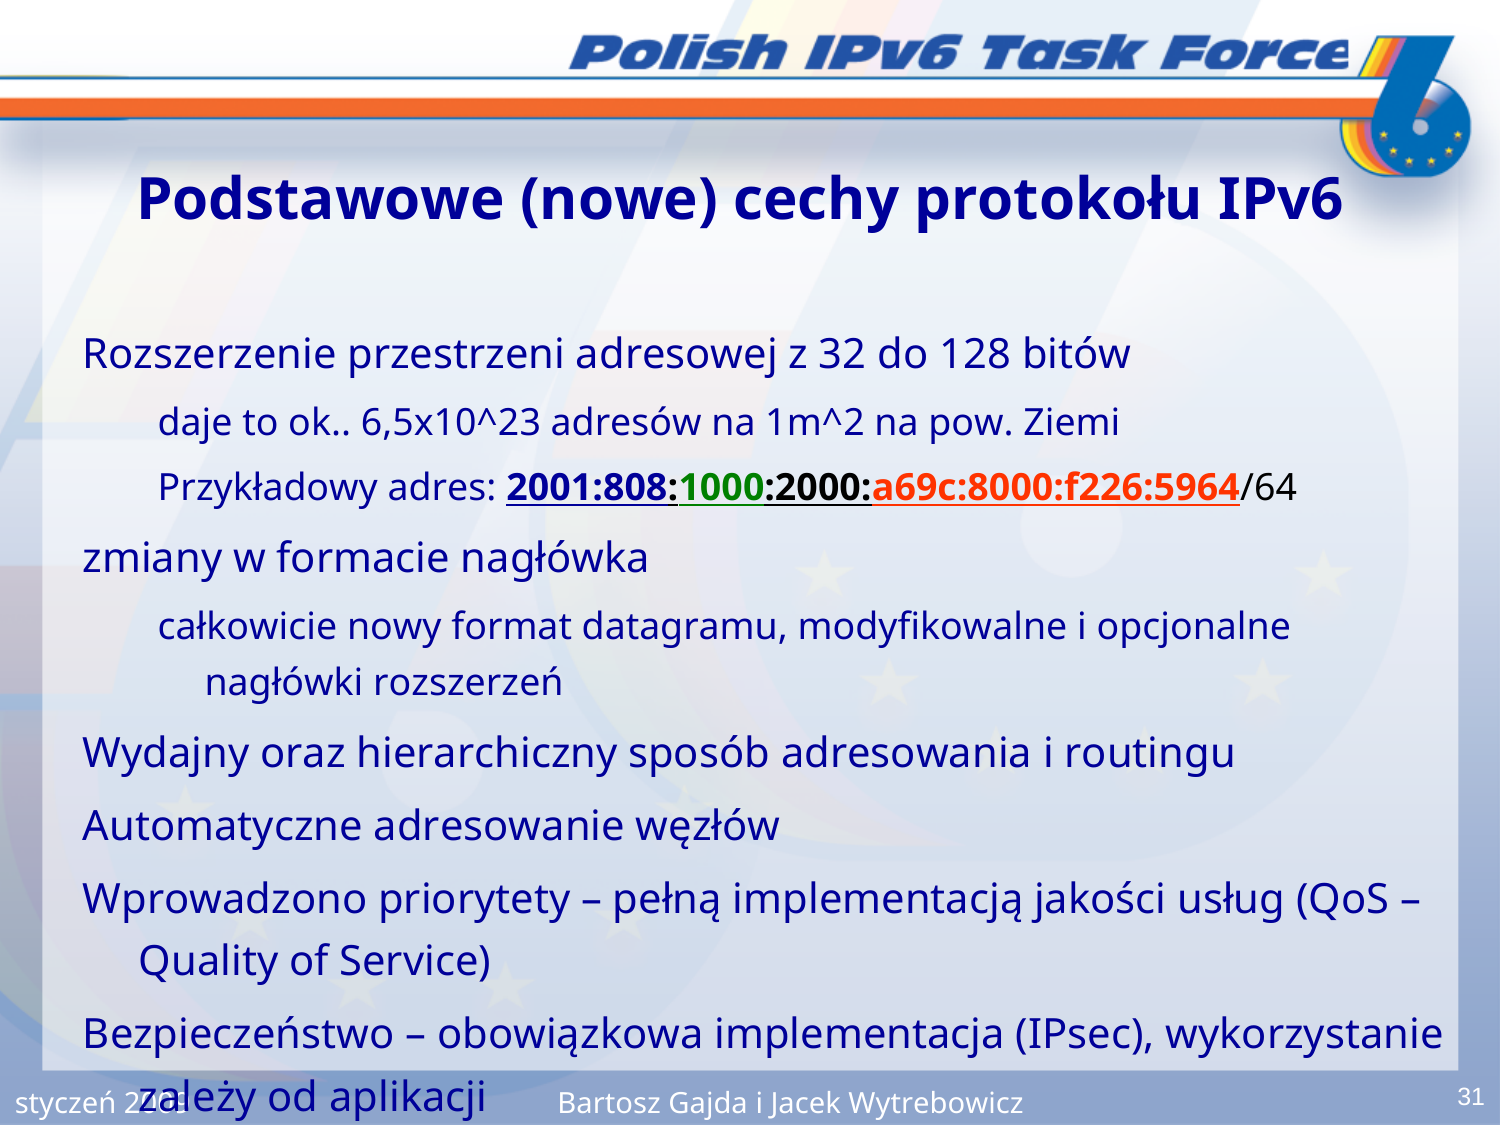

Podstawowe (nowe) cechy protokołu IPv6
Rozszerzenie przestrzeni adresowej z 32 do 128 bitów
daje to ok.. 6,5x10^23 adresów na 1m^2 na pow. Ziemi
Przykładowy adres: 2001:808:1000:2000:a69c:8000:f226:5964/64
zmiany w formacie nagłówka
całkowicie nowy format datagramu, modyfikowalne i opcjonalne nagłówki rozszerzeń
Wydajny oraz hierarchiczny sposób adresowania i routingu
Automatyczne adresowanie węzłów
Wprowadzono priorytety – pełną implementacją jakości usług (QoS – Quality of Service)
Bezpieczeństwo – obowiązkowa implementacja (IPsec), wykorzystanie zależy od aplikacji
Możliwość późniejszego dodawania i modyfikowania opcji
styczeń 2009
Bartosz Gajda i Jacek Wytrebowicz
31